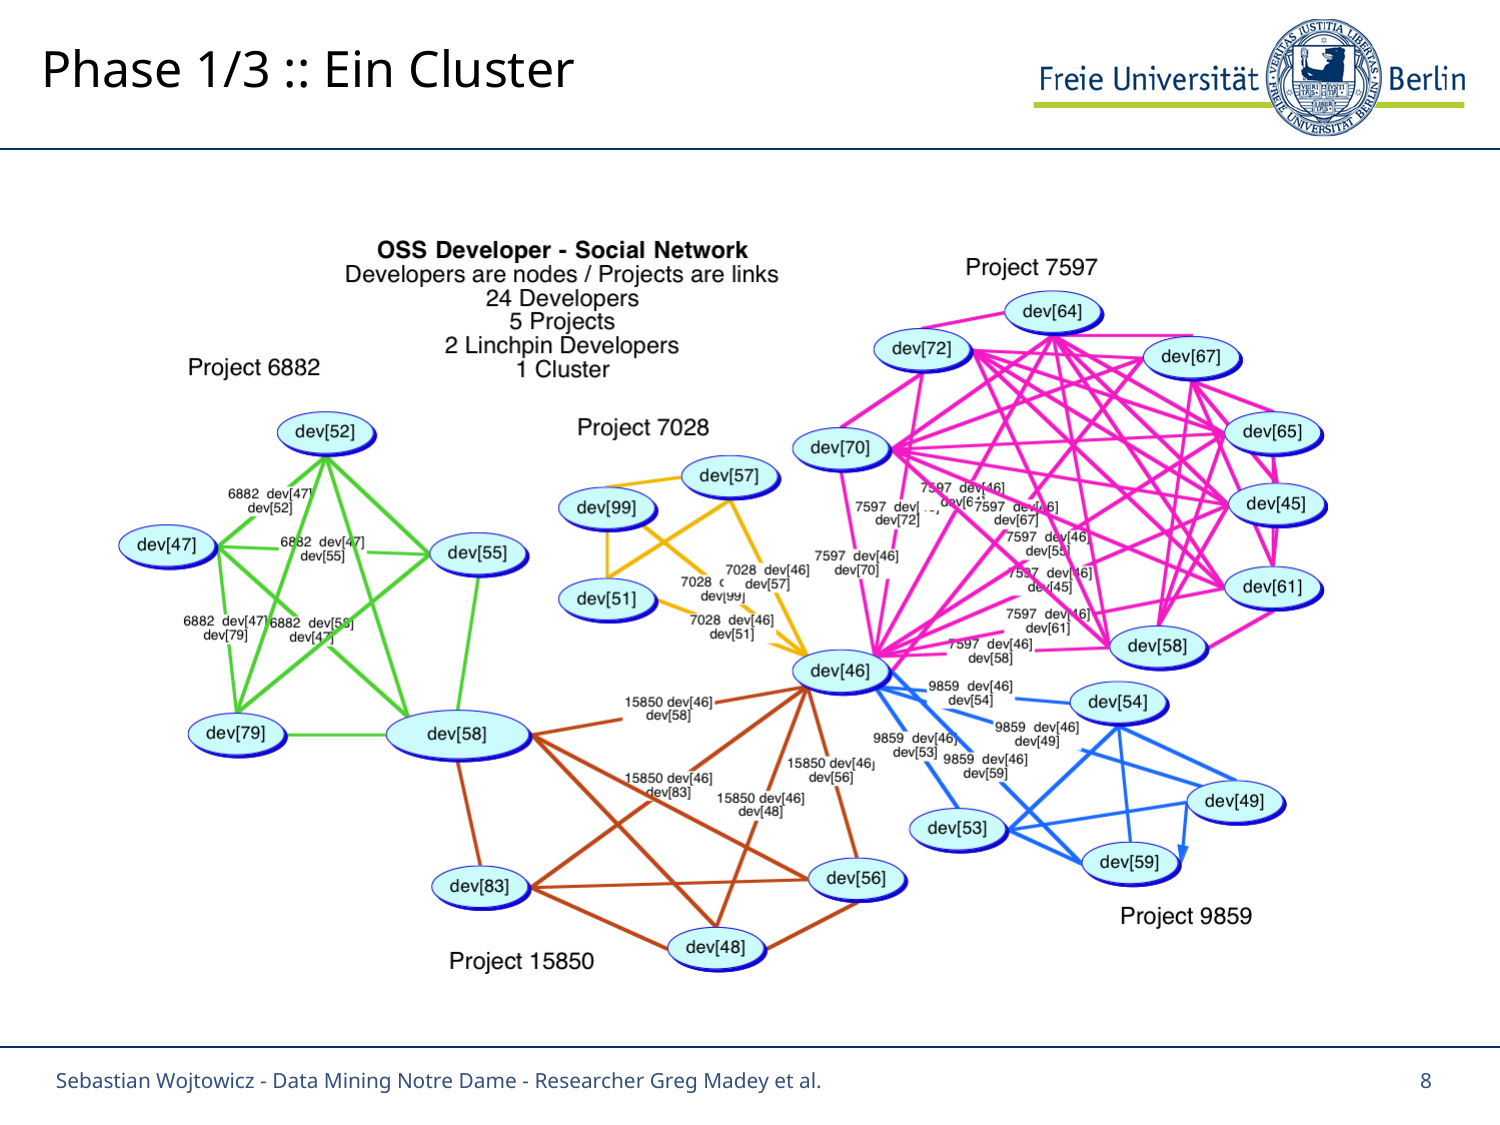

# Phase 1/3 :: Ein Cluster
Sebastian Wojtowicz - Data Mining Notre Dame - Researcher Greg Madey et al.
8